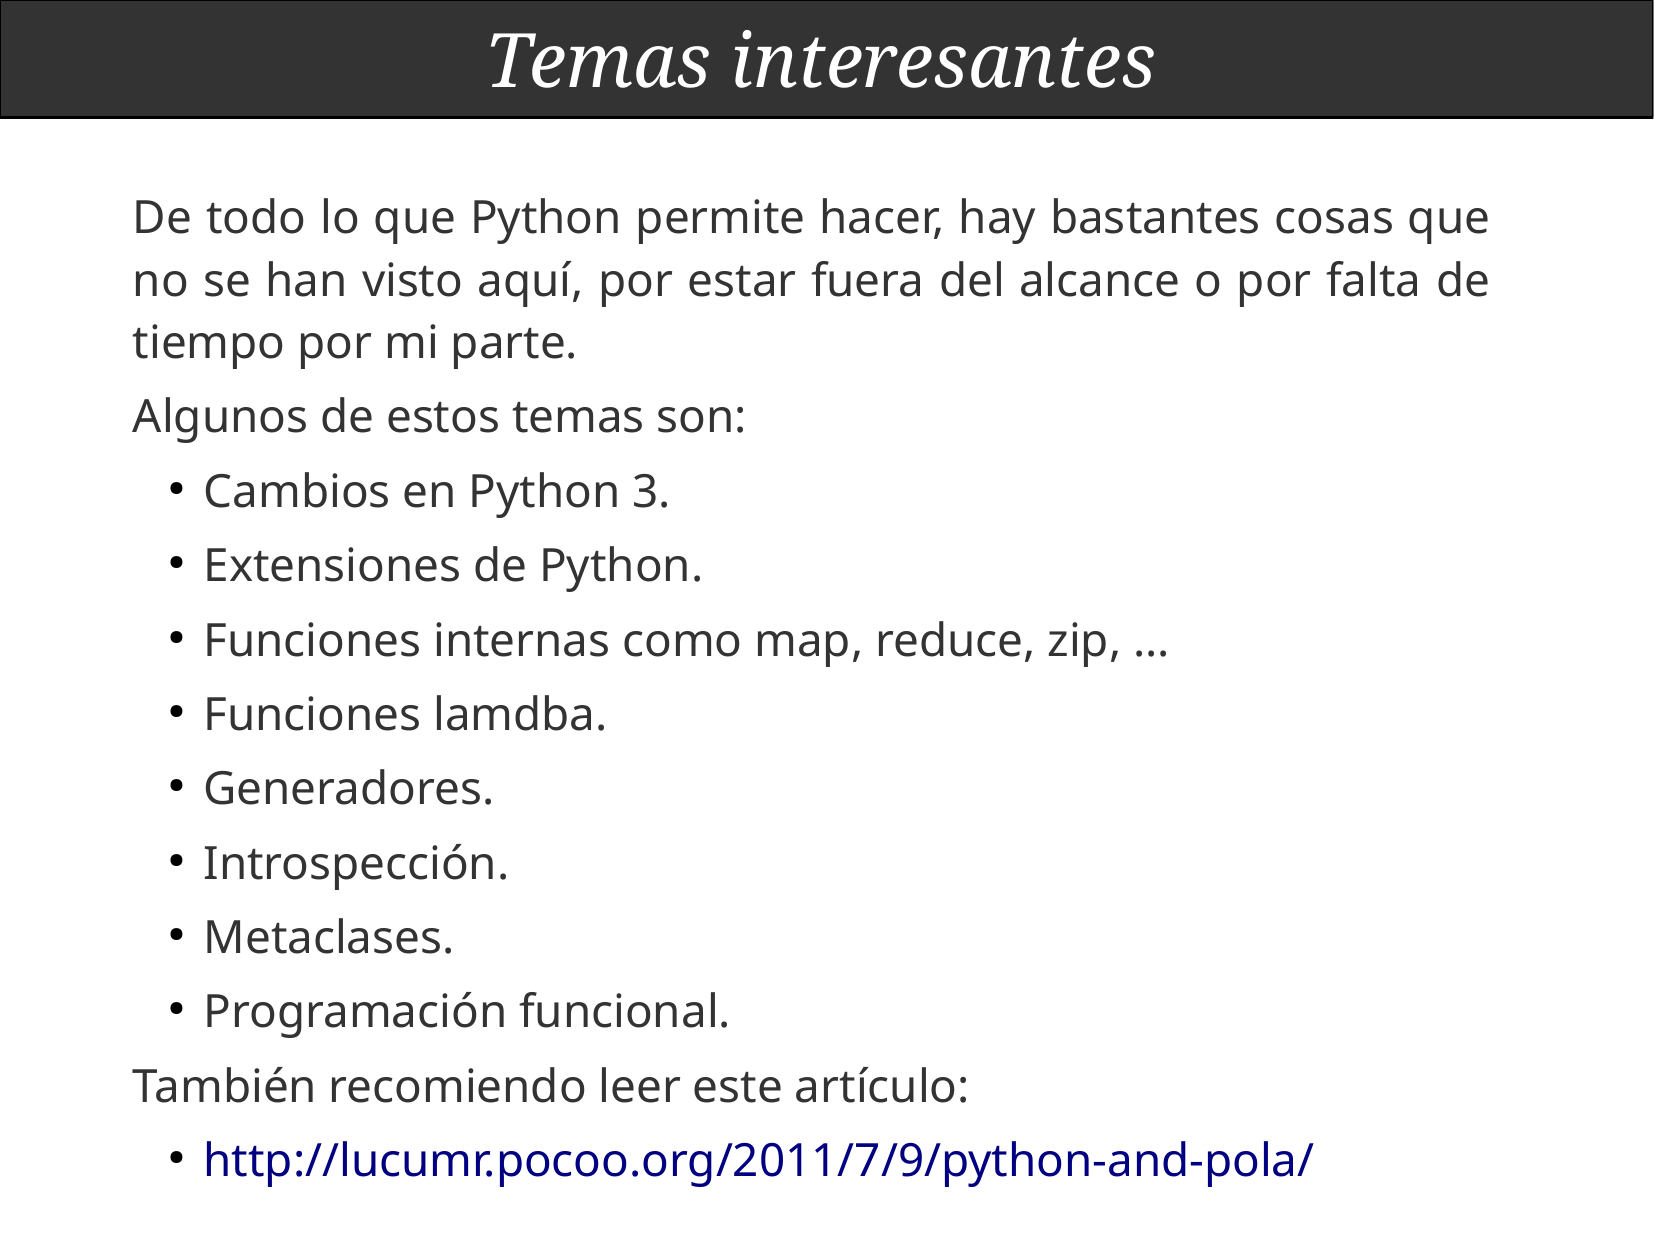

Temas interesantes
De todo lo que Python permite hacer, hay bastantes cosas que no se han visto aquí, por estar fuera del alcance o por falta de tiempo por mi parte.
Algunos de estos temas son:
Cambios en Python 3.
Extensiones de Python.
Funciones internas como map, reduce, zip, ...
Funciones lamdba.
Generadores.
Introspección.
Metaclases.
Programación funcional.
También recomiendo leer este artículo:
http://lucumr.pocoo.org/2011/7/9/python-and-pola/